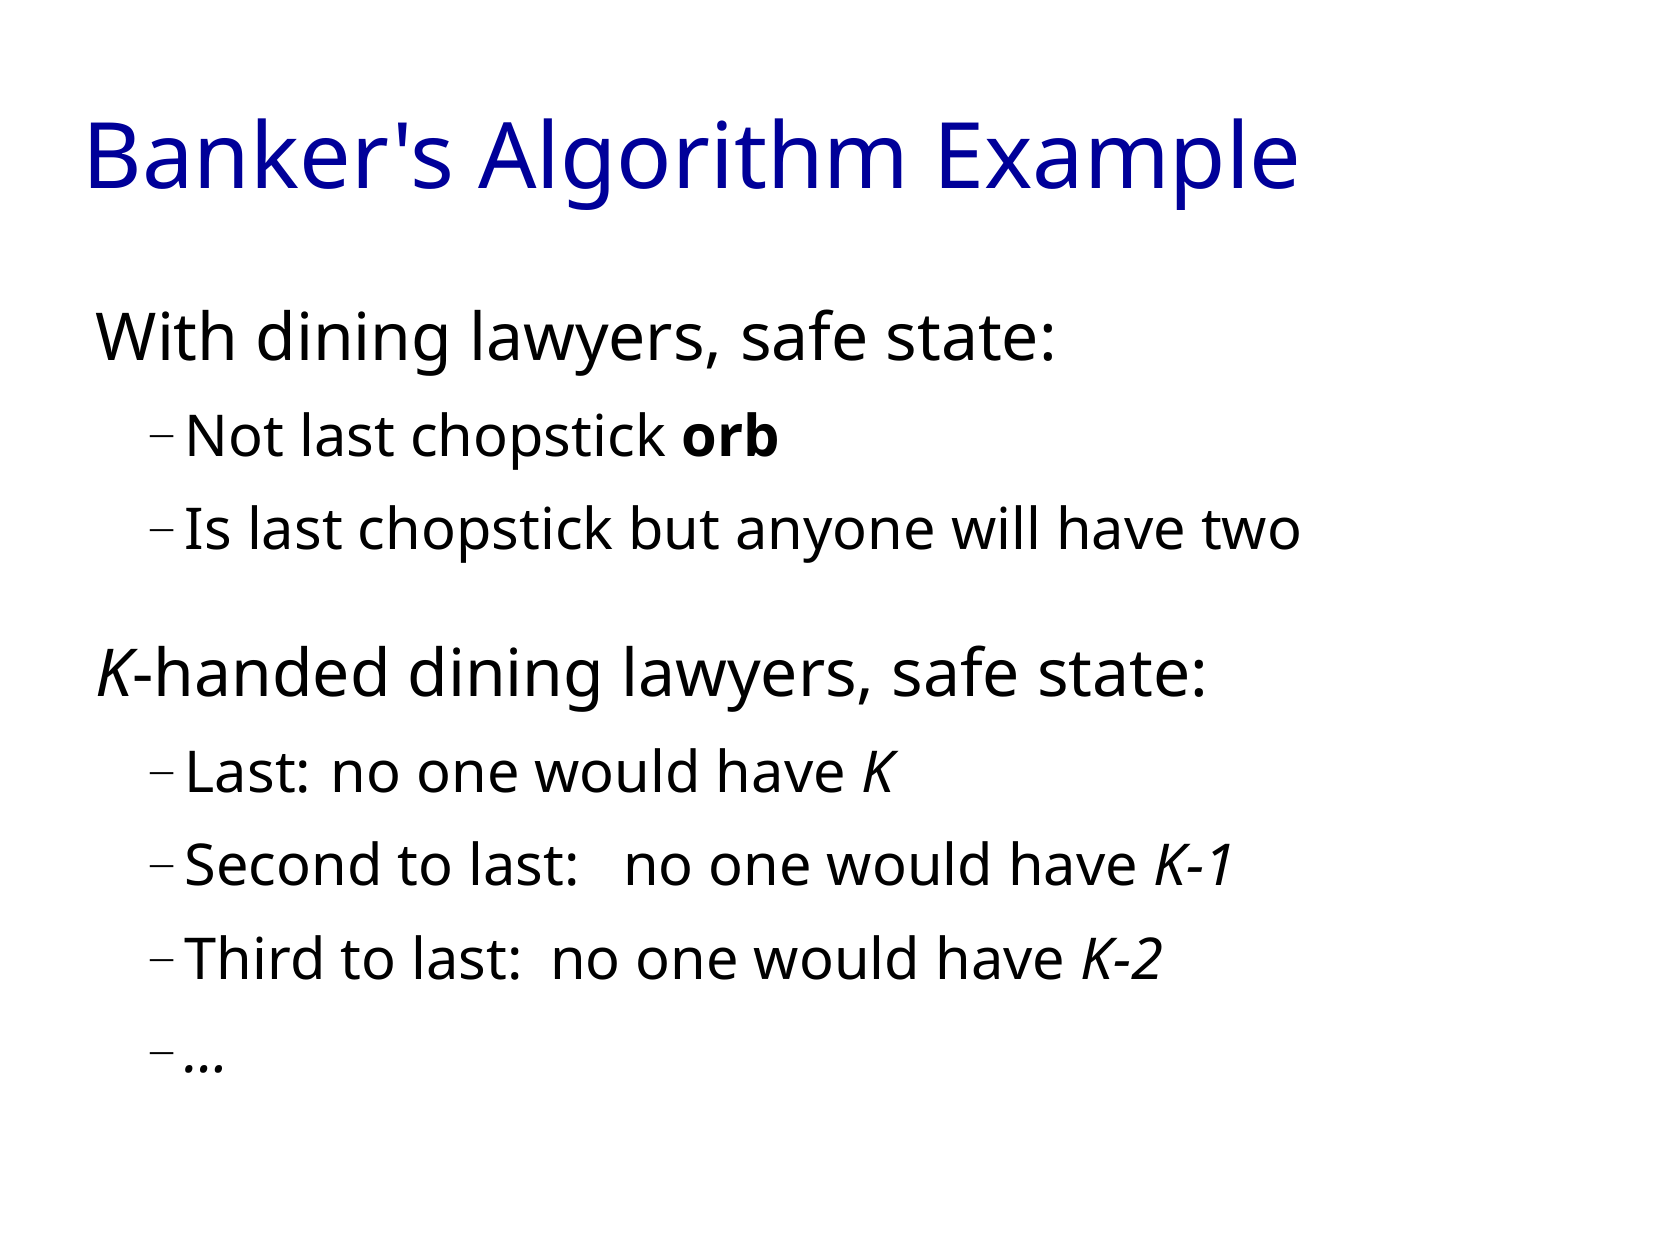

# Banker's Algorithm Example
With dining lawyers, safe state:
Not last chopstick orb
Is last chopstick but anyone will have two
K-handed dining lawyers, safe state:
Last: 					no one would have K
Second to last: 	no one would have K-1
Third to last: 		no one would have K-2
…